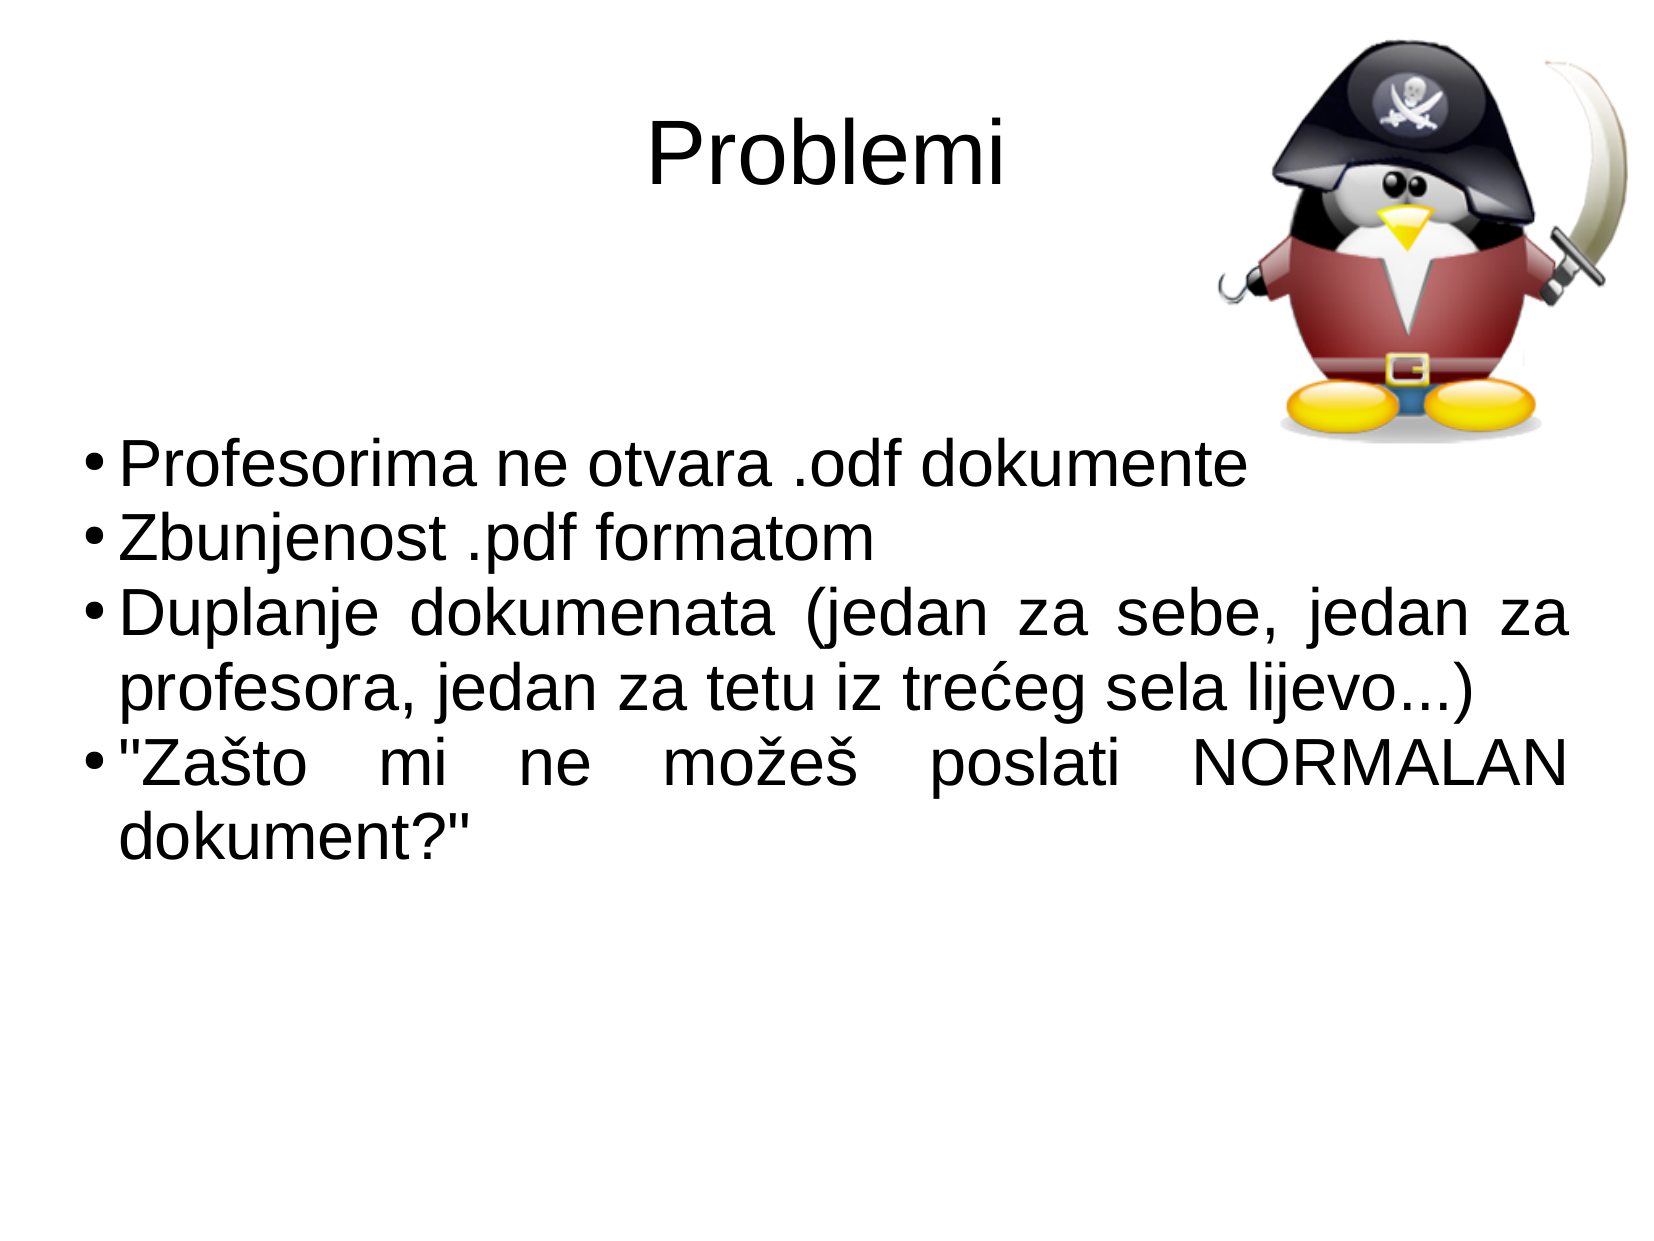

# Problemi
Profesorima ne otvara .odf dokumente
Zbunjenost .pdf formatom
Duplanje dokumenata (jedan za sebe, jedan za profesora, jedan za tetu iz trećeg sela lijevo...)
"Zašto mi ne možeš poslati NORMALAN dokument?"